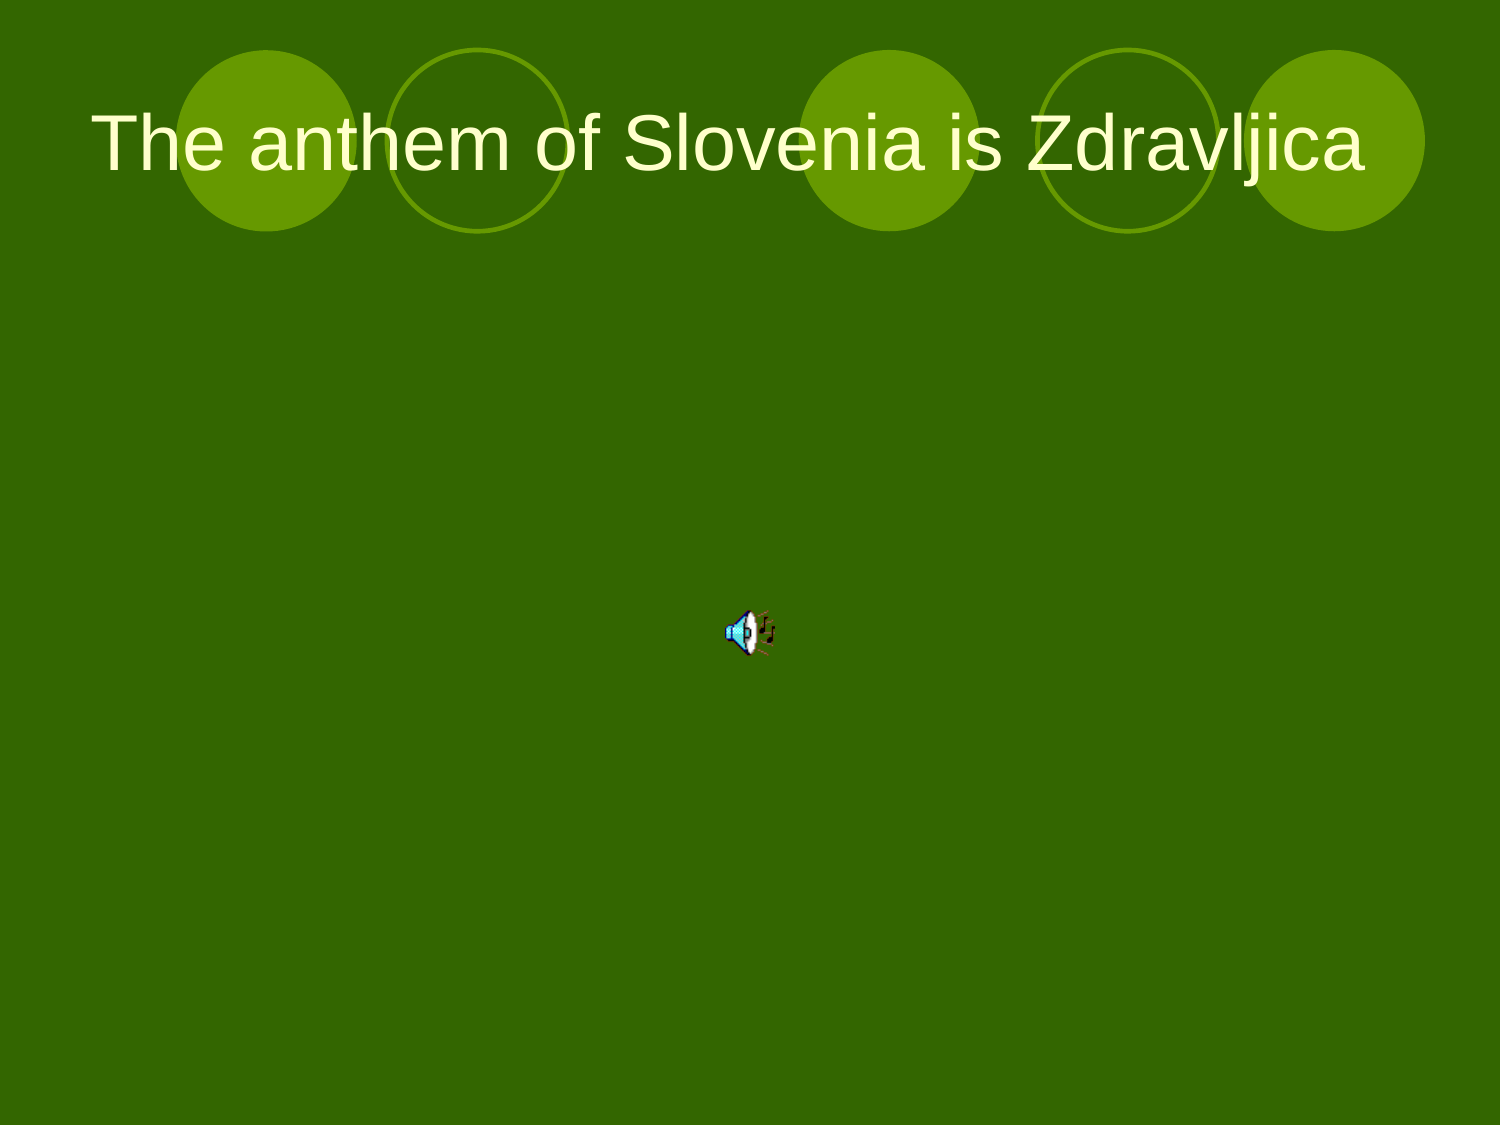

# The anthem of Slovenia is Zdravljica